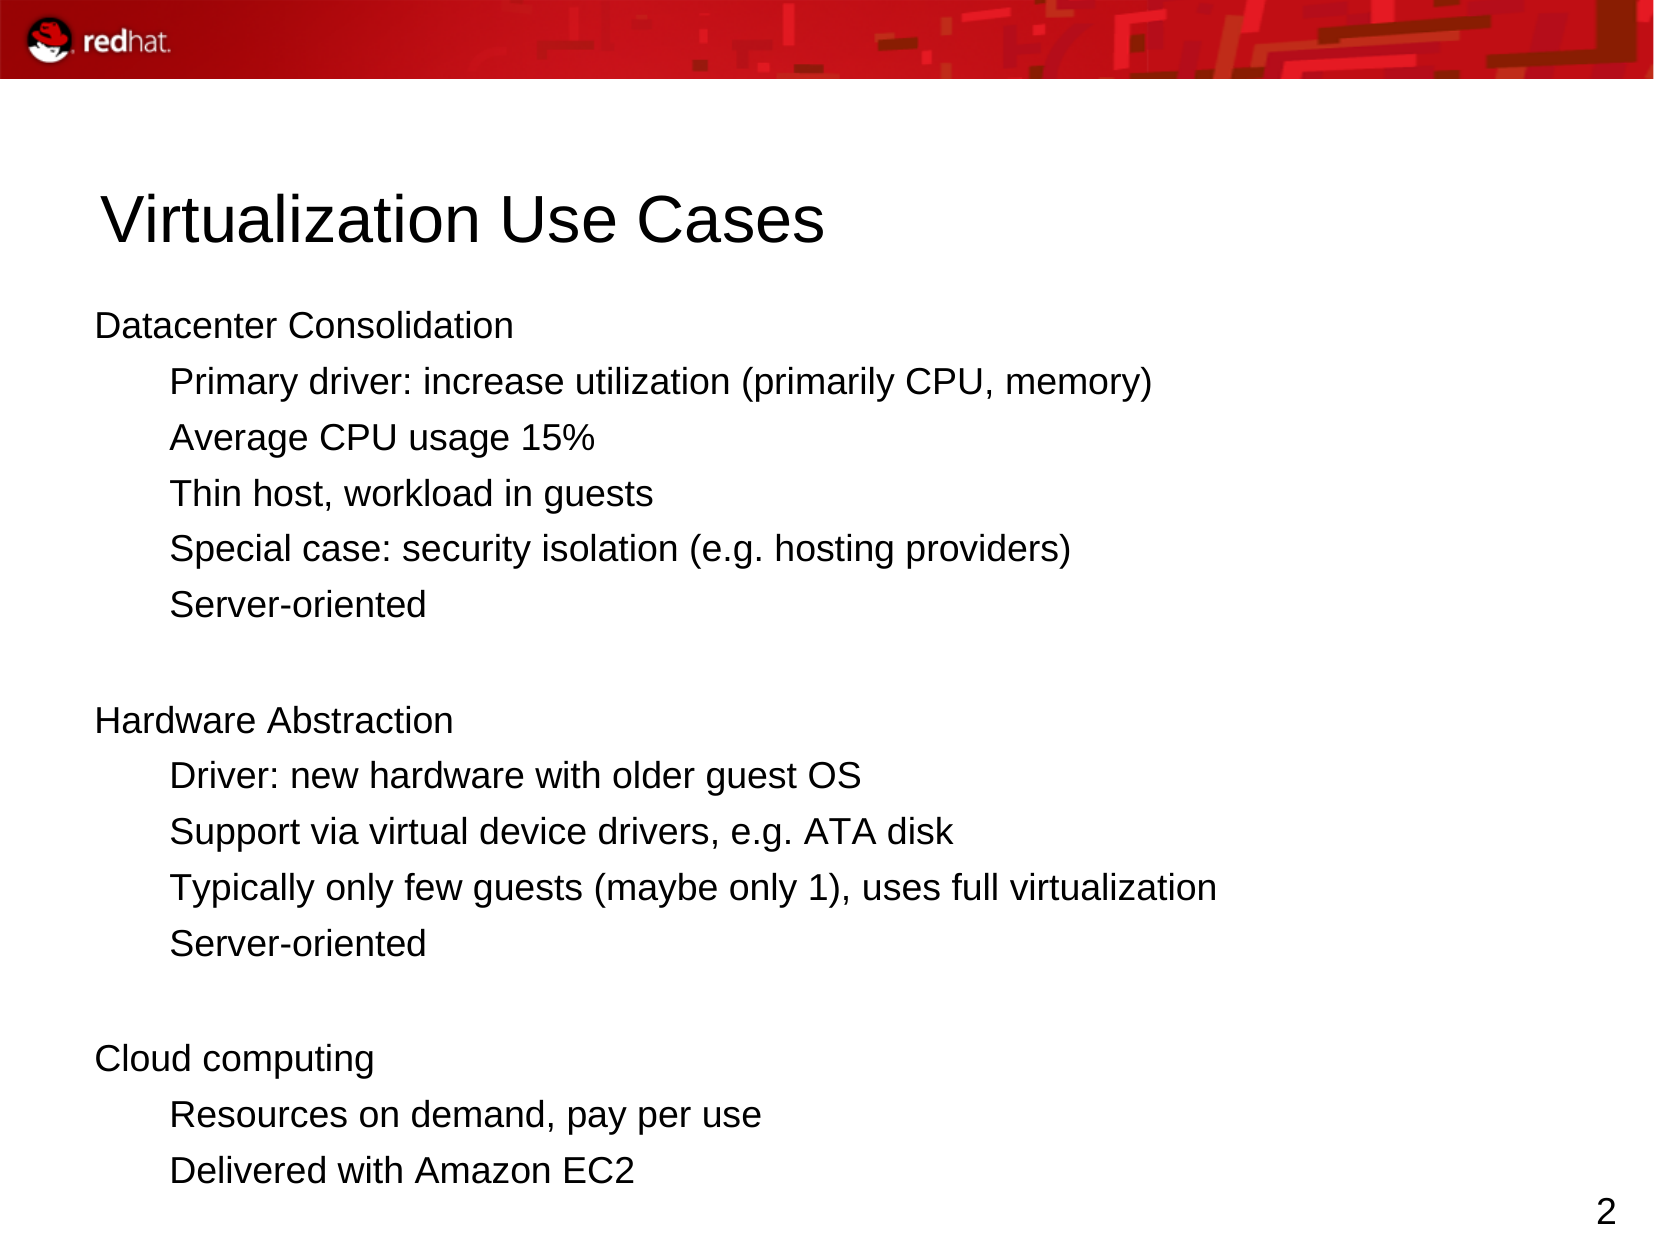

# Virtualization Use Cases
Datacenter Consolidation
Primary driver: increase utilization (primarily CPU, memory)
Average CPU usage 15%
Thin host, workload in guests
Special case: security isolation (e.g. hosting providers)
Server-oriented
Hardware Abstraction
Driver: new hardware with older guest OS
Support via virtual device drivers, e.g. ATA disk
Typically only few guests (maybe only 1), uses full virtualization
Server-oriented
Cloud computing
Resources on demand, pay per use
Delivered with Amazon EC2